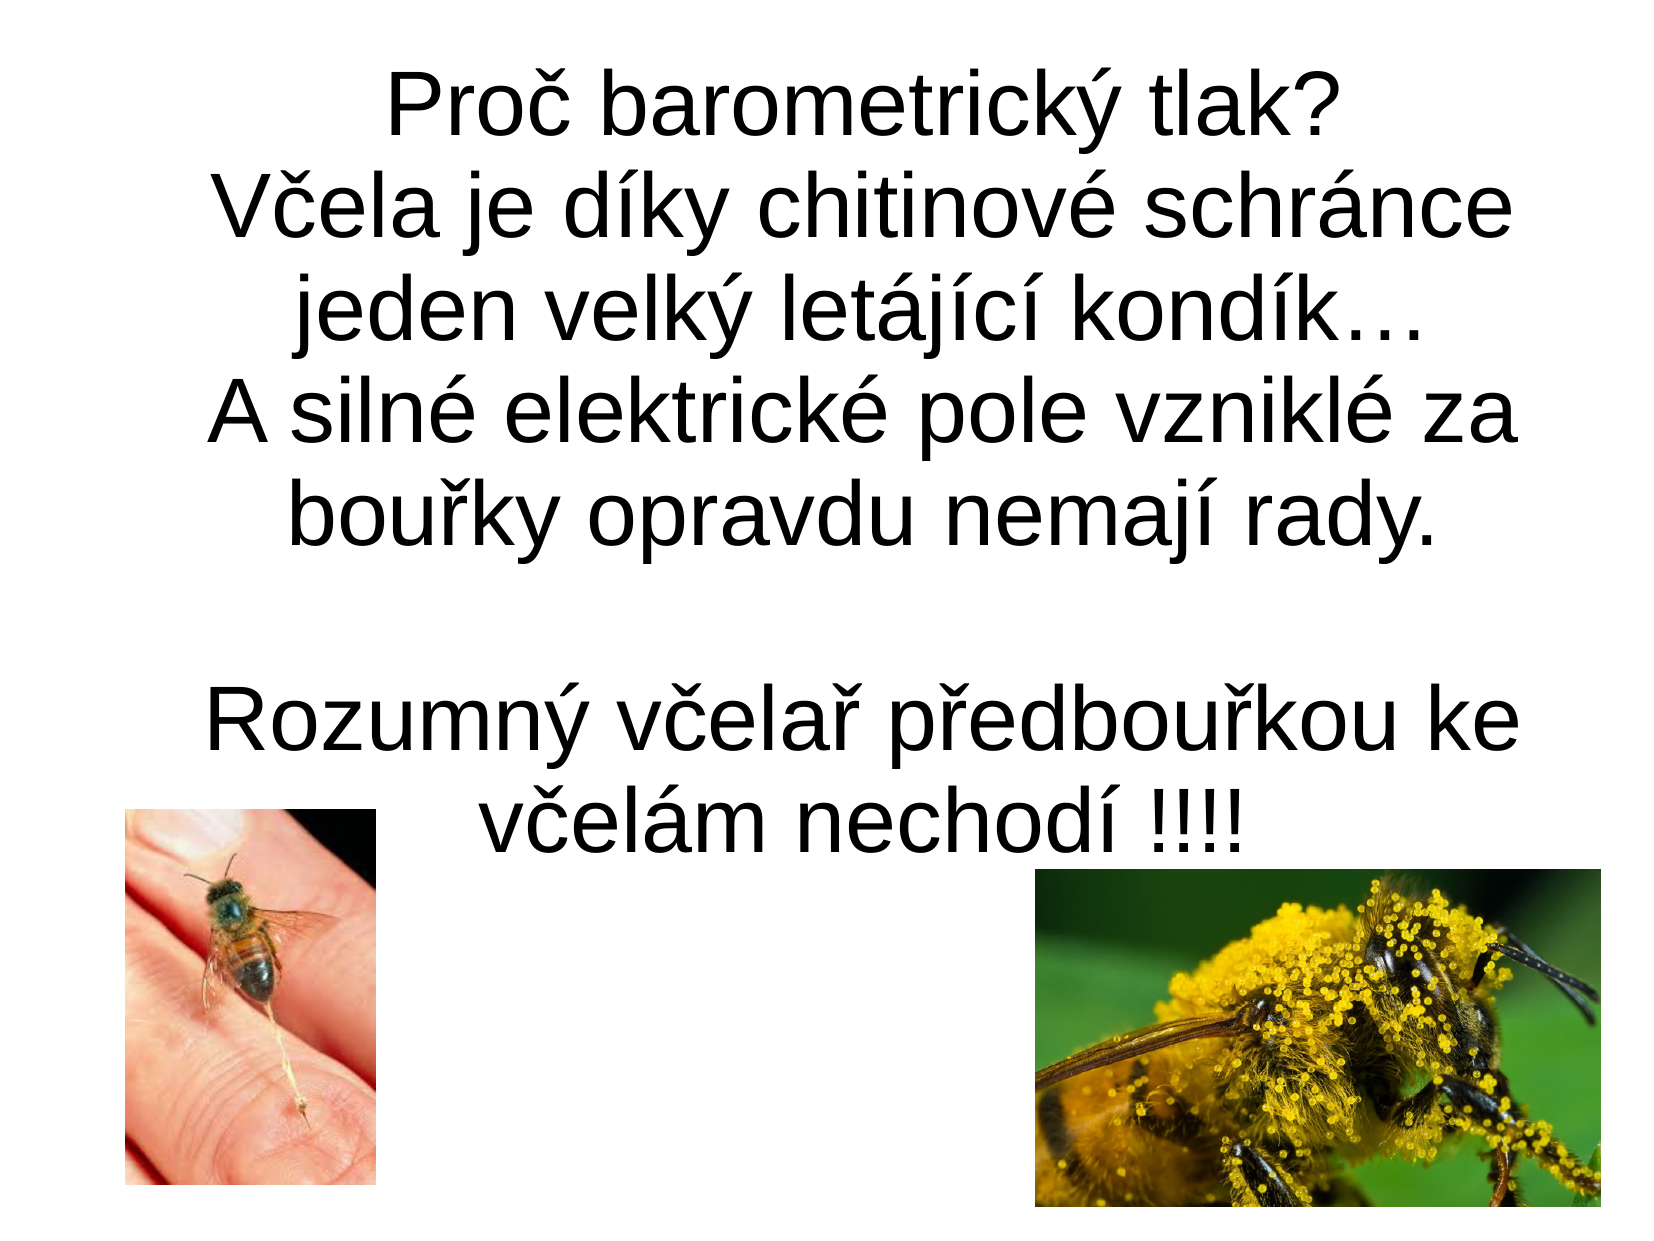

# Proč barometrický tlak? Včela je díky chitinové schránce jeden velký letájící kondík… A silné elektrické pole vzniklé za bouřky opravdu nemají rady. Rozumný včelař předbouřkou ke včelám nechodí !!!!